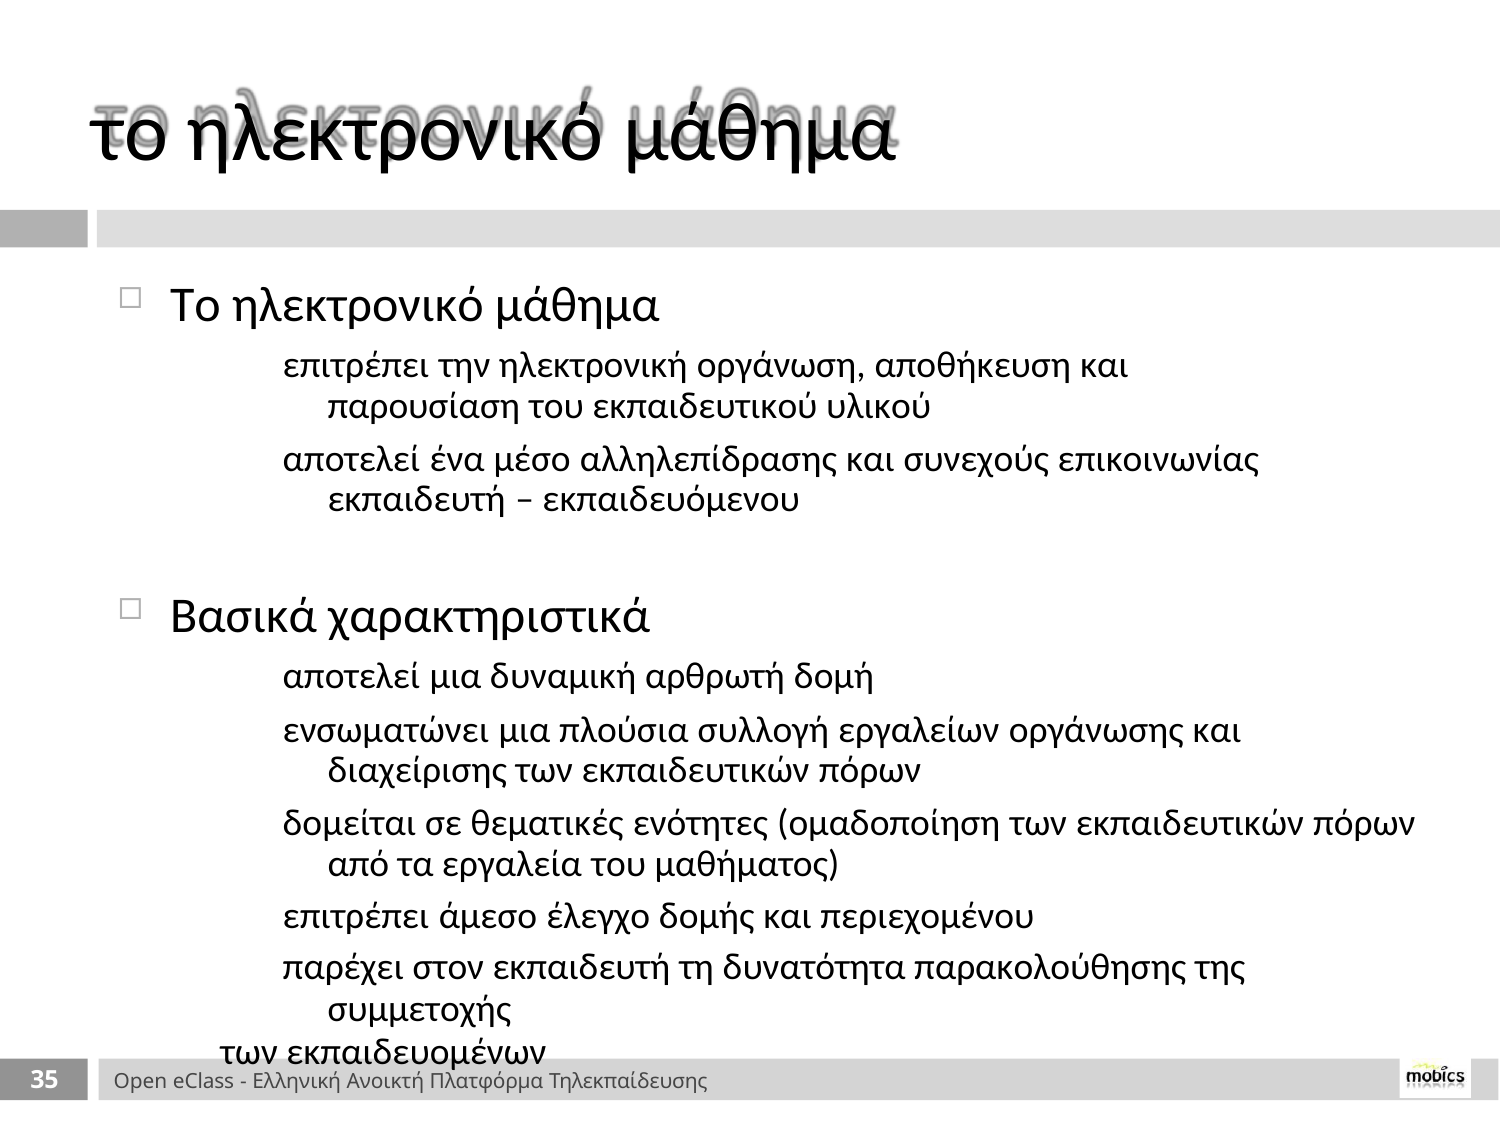

# το ηλεκτρονικό μάθημα
Το ηλεκτρονικό μάθημα
επιτρέπει την ηλεκτρονική οργάνωση, αποθήκευση και παρουσίαση του εκπαιδευτικού υλικού
αποτελεί ένα μέσο αλληλεπίδρασης και συνεχούς επικοινωνίας εκπαιδευτή – εκπαιδευόμενου
Βασικά χαρακτηριστικά
αποτελεί μια δυναμική αρθρωτή δομή
ενσωματώνει μια πλούσια συλλογή εργαλείων οργάνωσης και διαχείρισης των εκπαιδευτικών πόρων
δομείται σε θεματικές ενότητες (ομαδοποίηση των εκπαιδευτικών πόρων από τα εργαλεία του μαθήματος)
επιτρέπει άμεσο έλεγχο δομής και περιεχομένου
παρέχει στον εκπαιδευτή τη δυνατότητα παρακολούθησης της συμμετοχής
των εκπαιδευομένων
35
Open eClass - Ελληνική Ανοικτή Πλατφόρμα Τηλεκπαίδευσης